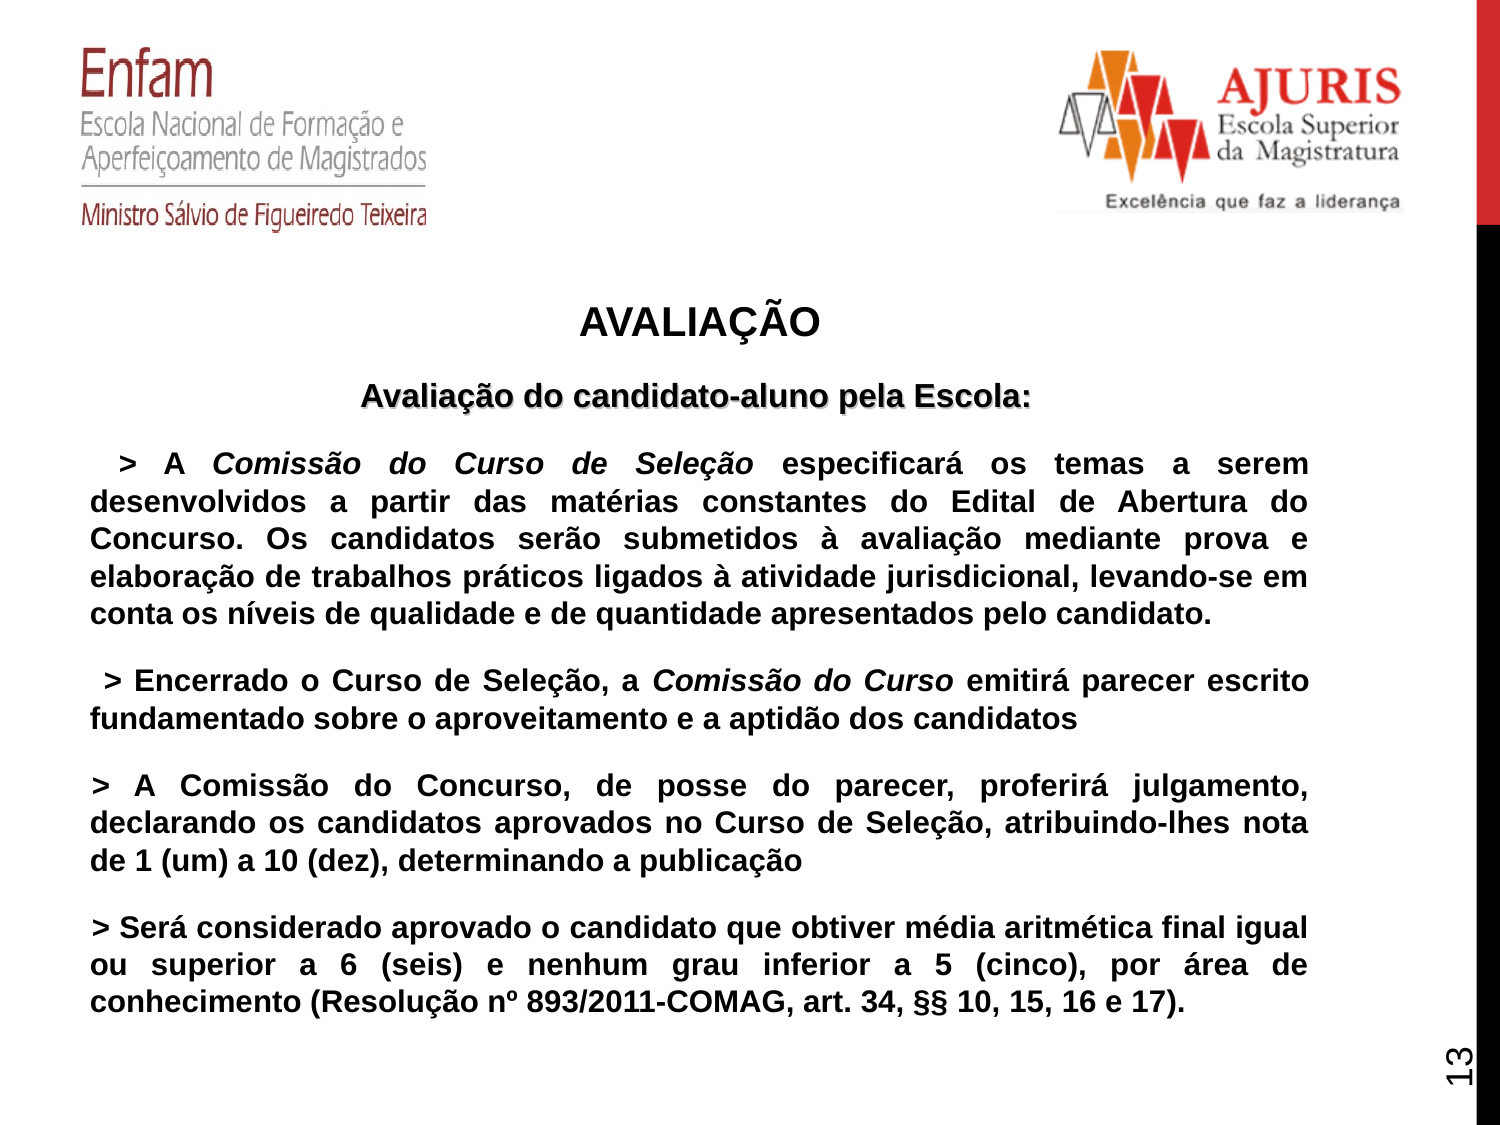

# AVALIAÇÃO
Avaliação do candidato-aluno pela Escola:
 > A Comissão do Curso de Seleção especificará os temas a serem desenvolvidos a partir das matérias constantes do Edital de Abertura do Concurso. Os candidatos serão submetidos à avaliação mediante prova e elaboração de trabalhos práticos ligados à atividade jurisdicional, levando-se em conta os níveis de qualidade e de quantidade apresentados pelo candidato.
 > Encerrado o Curso de Seleção, a Comissão do Curso emitirá parecer escrito fundamentado sobre o aproveitamento e a aptidão dos candidatos
> A Comissão do Concurso, de posse do parecer, proferirá julgamento, declarando os candidatos aprovados no Curso de Seleção, atribuindo-lhes nota de 1 (um) a 10 (dez), determinando a publicação
> Será considerado aprovado o candidato que obtiver média aritmética final igual ou superior a 6 (seis) e nenhum grau inferior a 5 (cinco), por área de conhecimento (Resolução nº 893/2011-COMAG, art. 34, §§ 10, 15, 16 e 17).